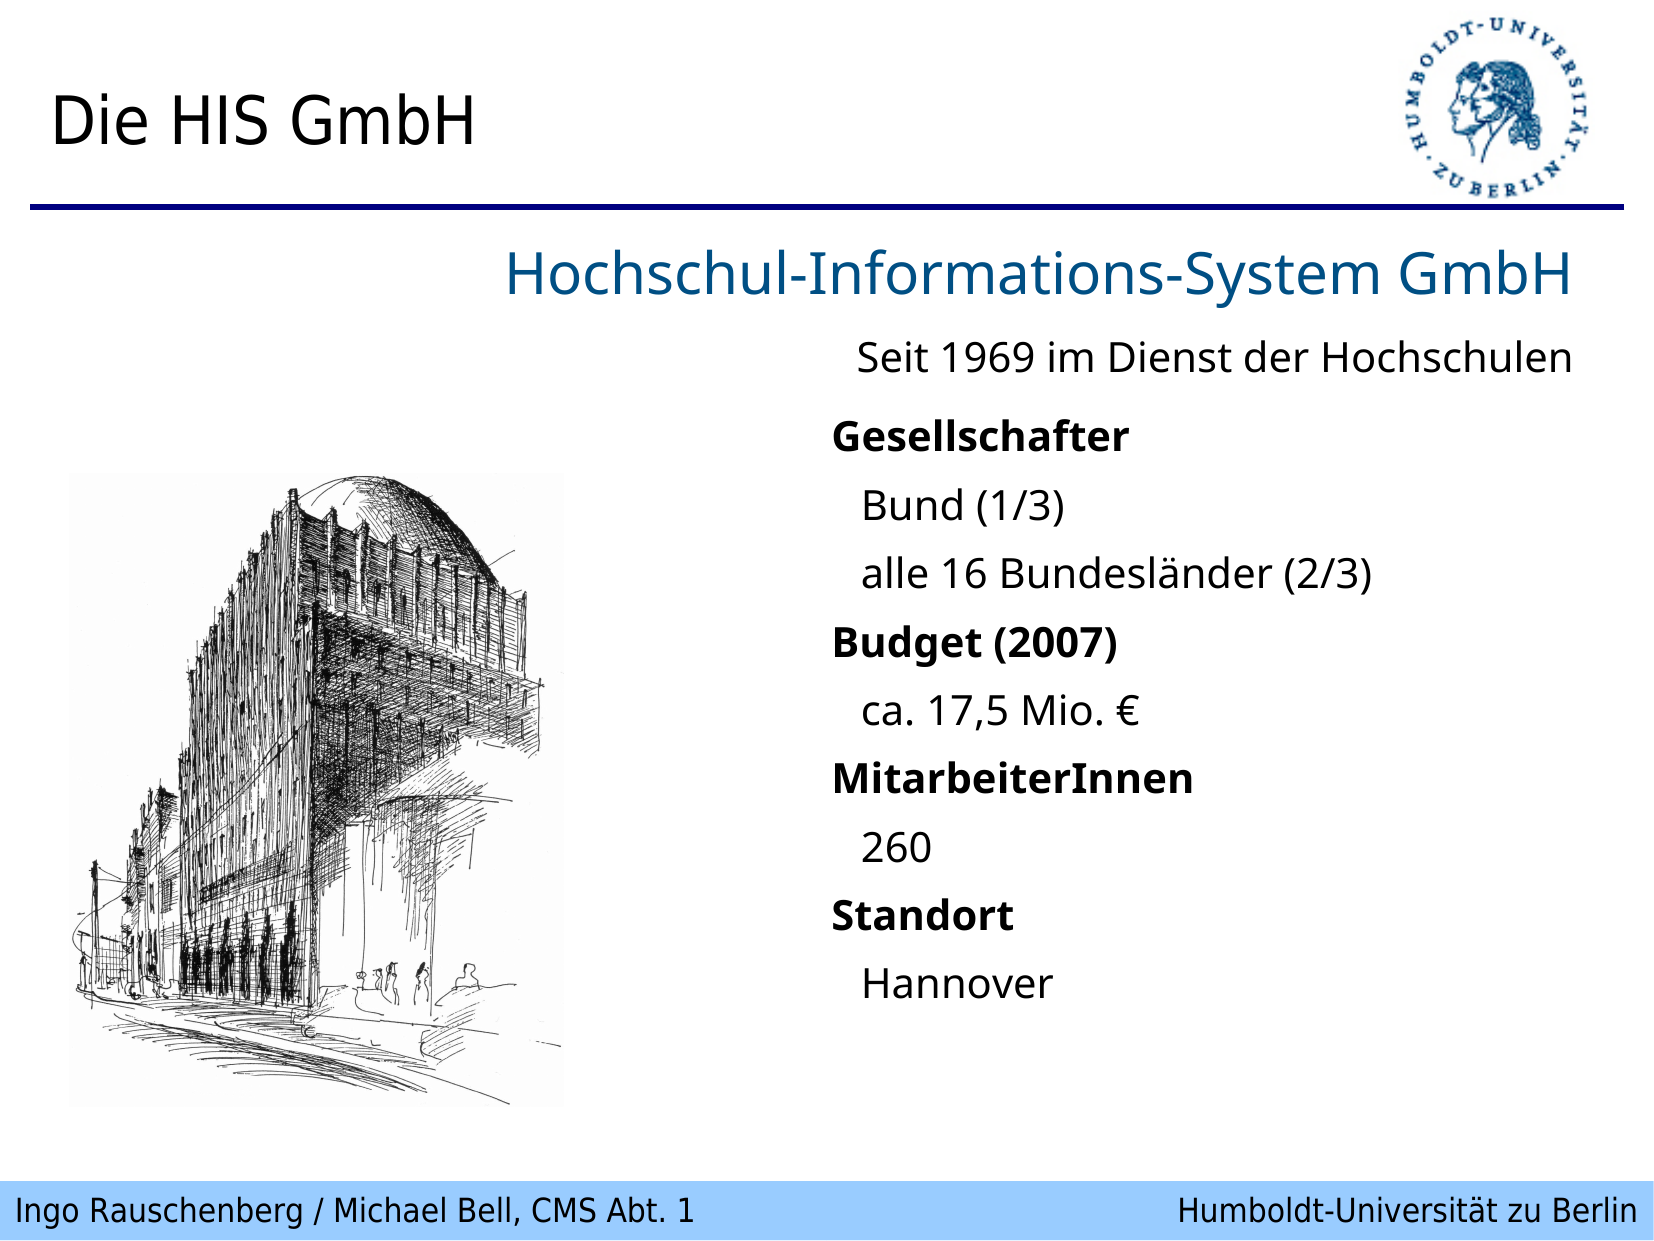

Die HIS GmbH
Hochschul-Informations-System GmbH
Seit 1969 im Dienst der Hochschulen
Gesellschafter
Bund (1/3)
alle 16 Bundesländer (2/3)
Budget (2007)
ca. 17,5 Mio. €
MitarbeiterInnen
260
Standort
Hannover
Ingo Rauschenberg / Michael Bell, CMS Abt. 1
Humboldt-Universität zu Berlin